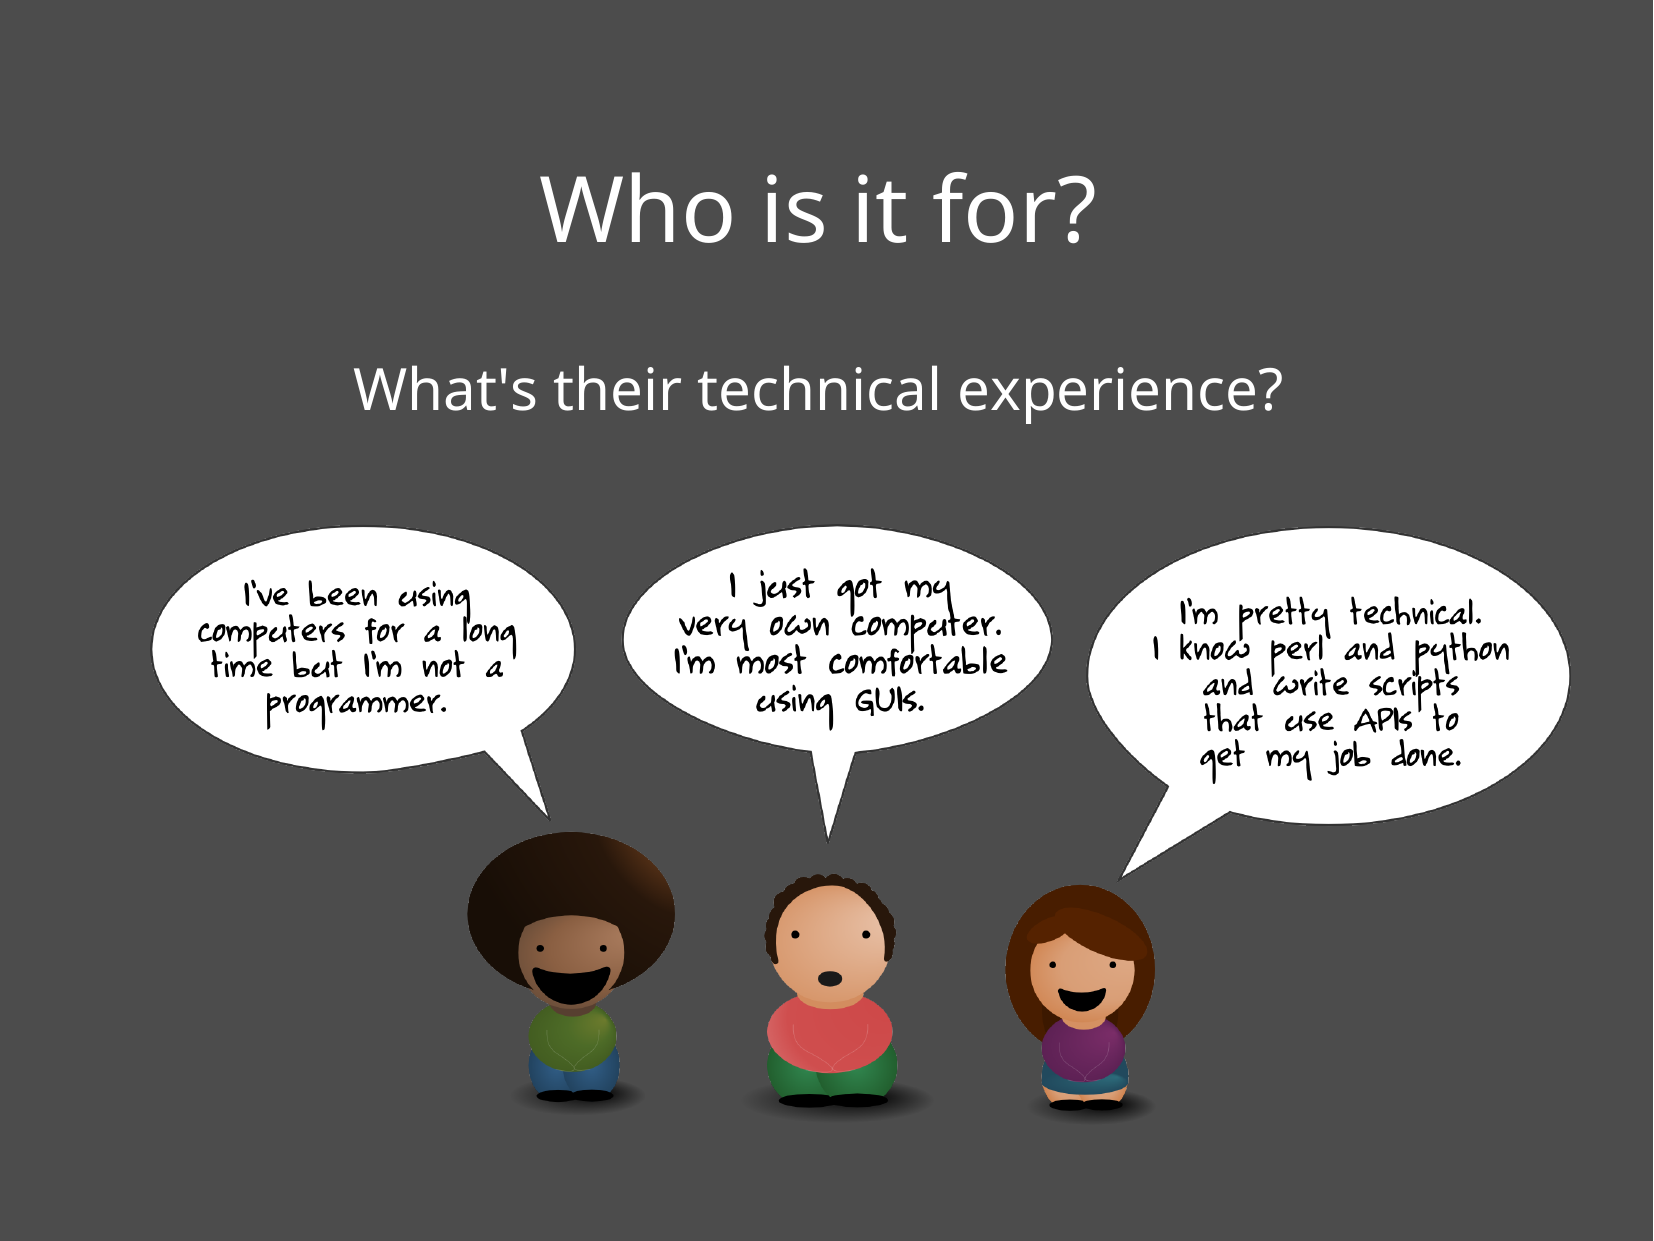

# Who is it for?
What's their technical experience?